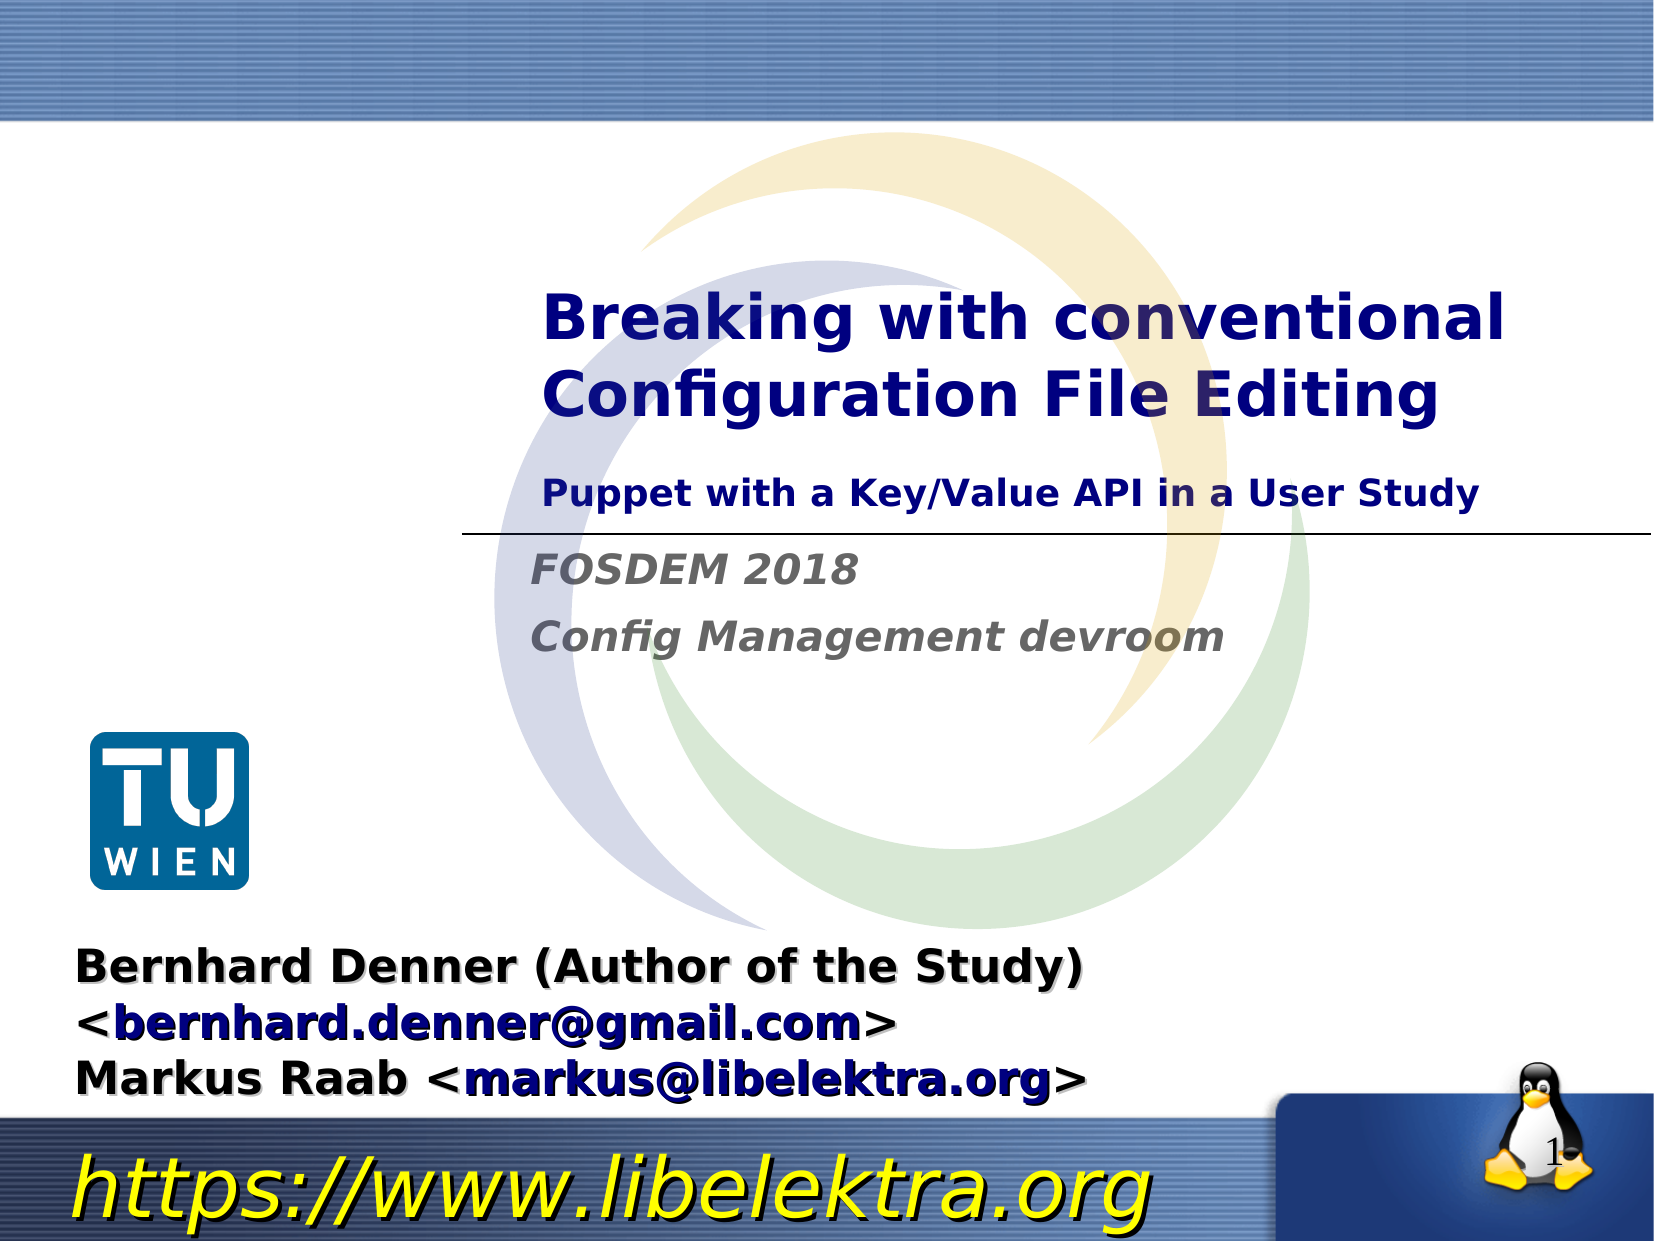

Breaking with conventional Configuration File Editing
Puppet with a Key/Value API in a User Study
FOSDEM 2018
Config Management devroom
Bernhard Denner (Author of the Study)
<bernhard.denner@gmail.com>
Markus Raab <markus@libelektra.org>